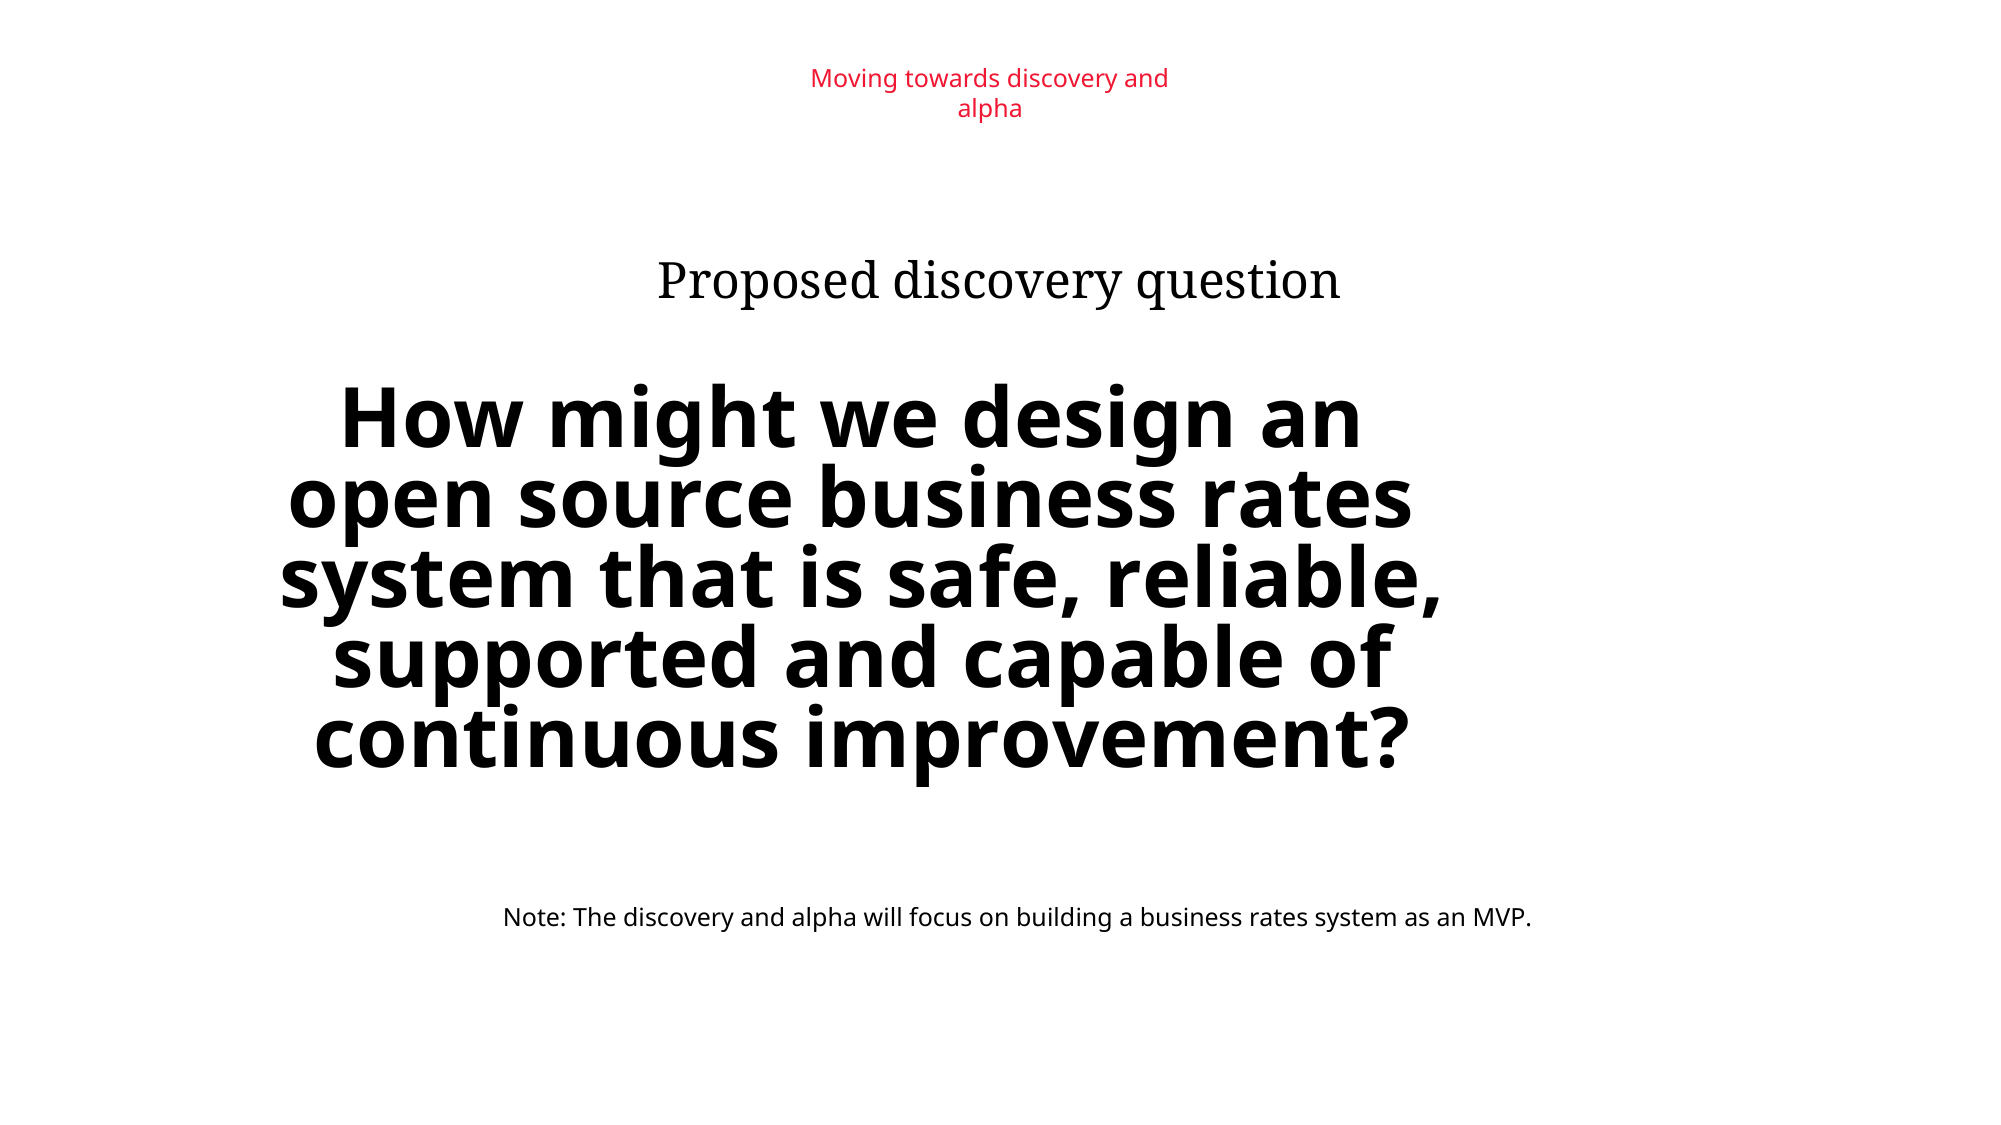

Moving towards discovery and alpha
Proposed discovery question
How might we design an
open source business rates
system that is safe, reliable, supported and capable of continuous improvement?
Note: The discovery and alpha will focus on building a business rates system as an MVP.